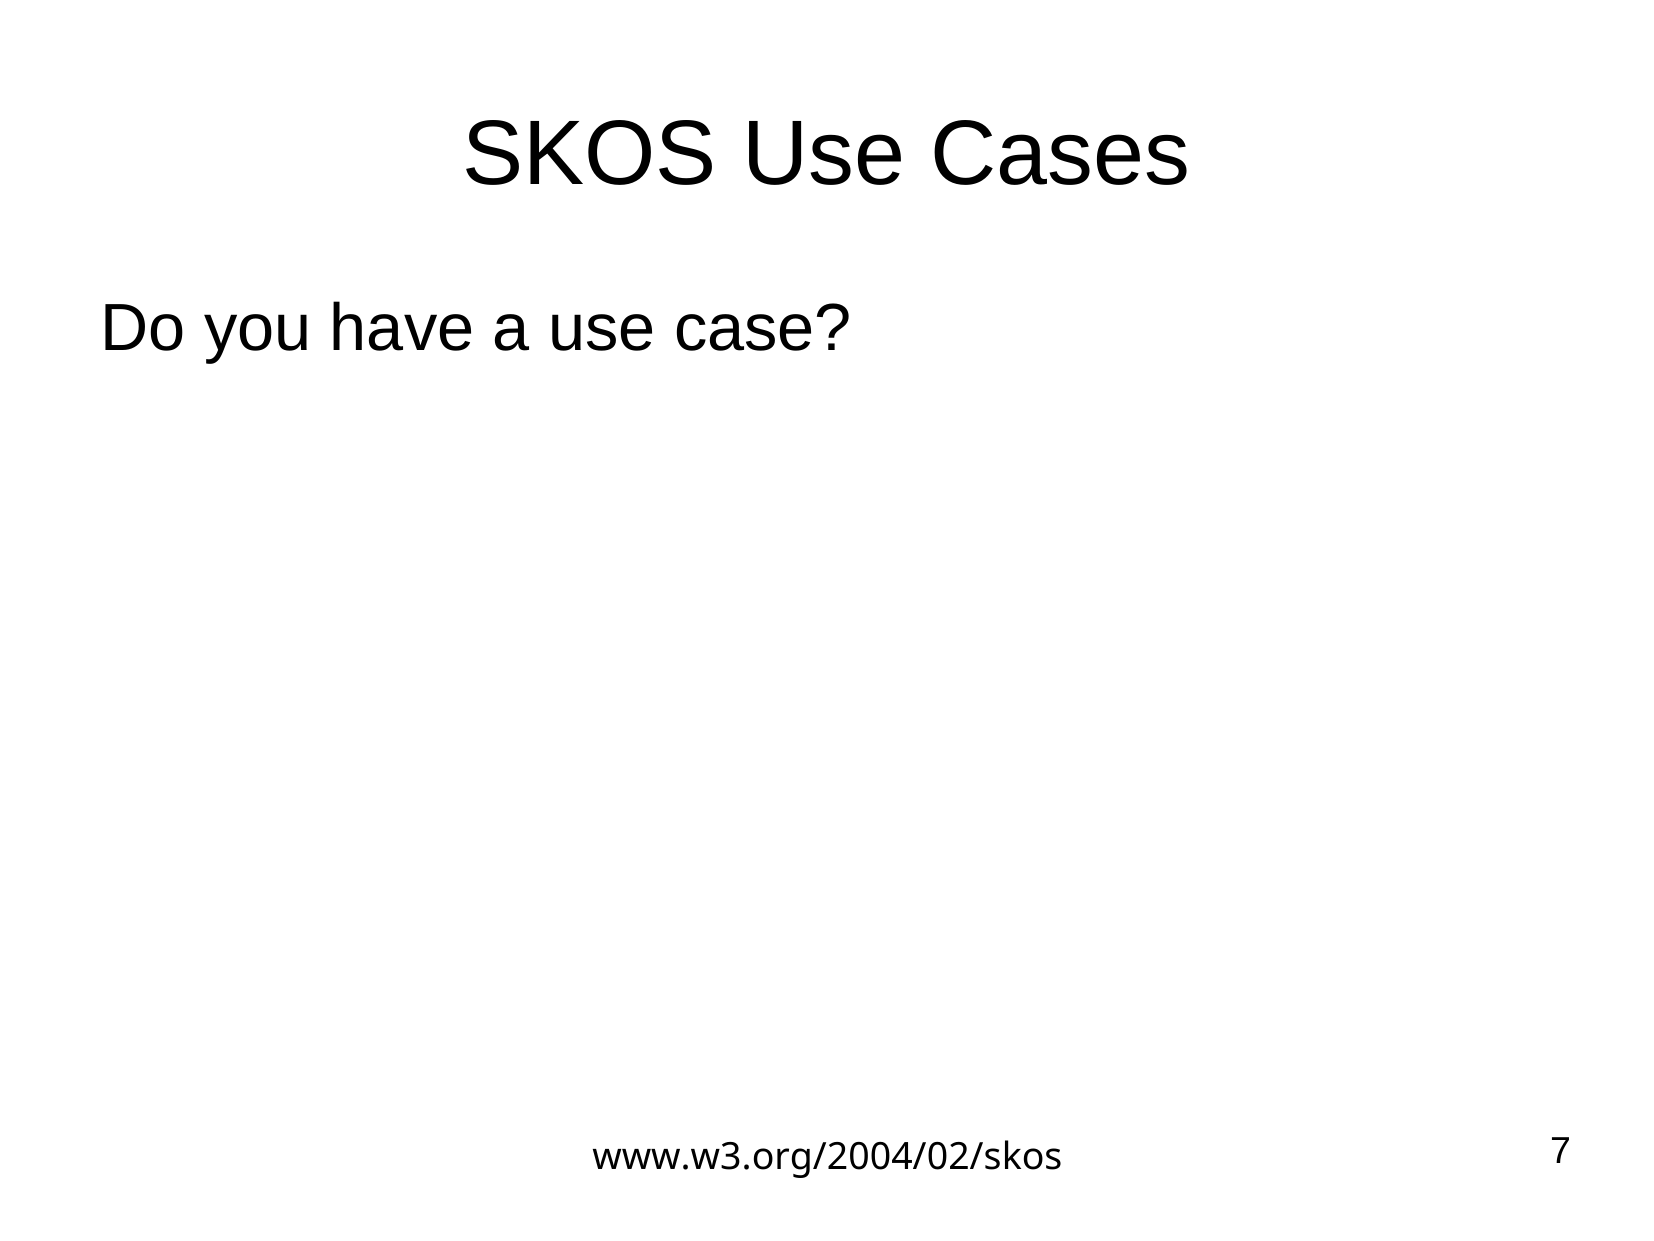

# SKOS Use Cases
Do you have a use case?
www.w3.org/2004/02/skos
7